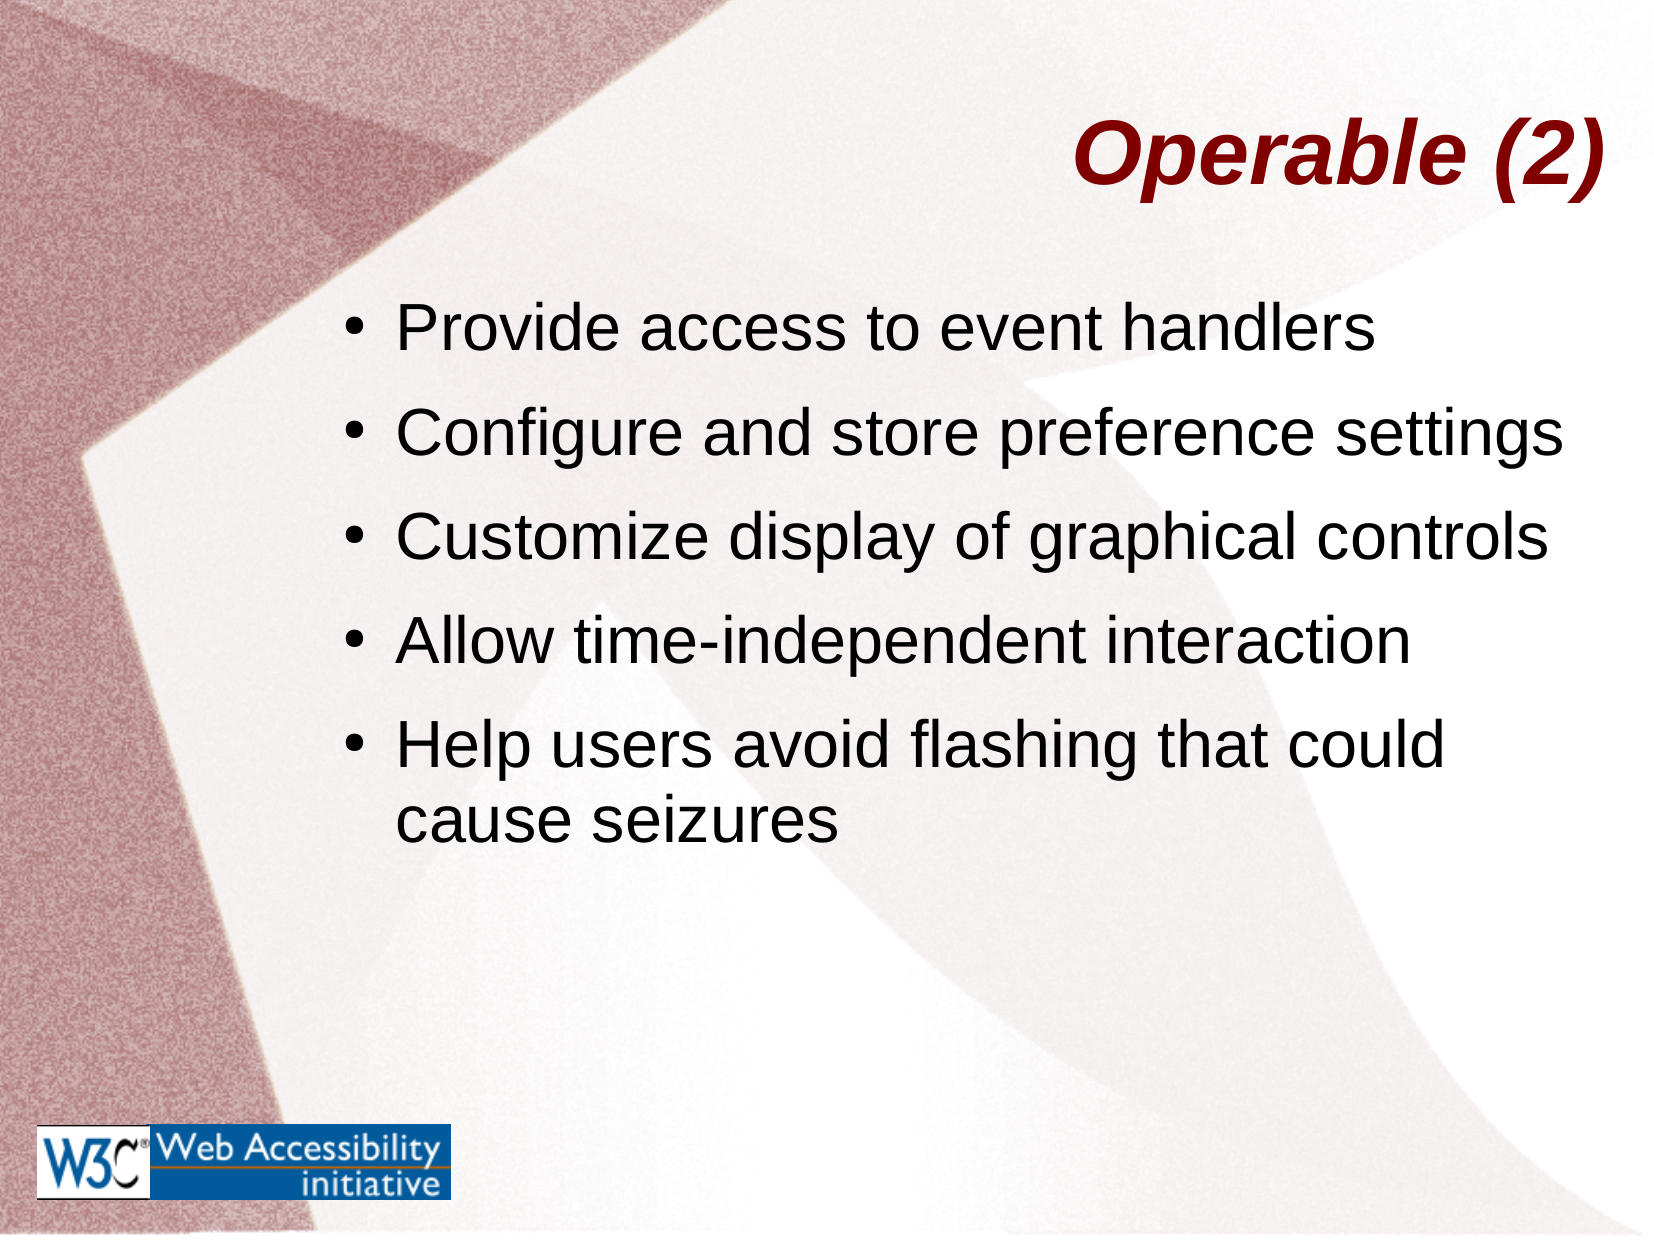

# Operable (2)
Provide access to event handlers
Configure and store preference settings
Customize display of graphical controls
Allow time-independent interaction
Help users avoid flashing that could cause seizures